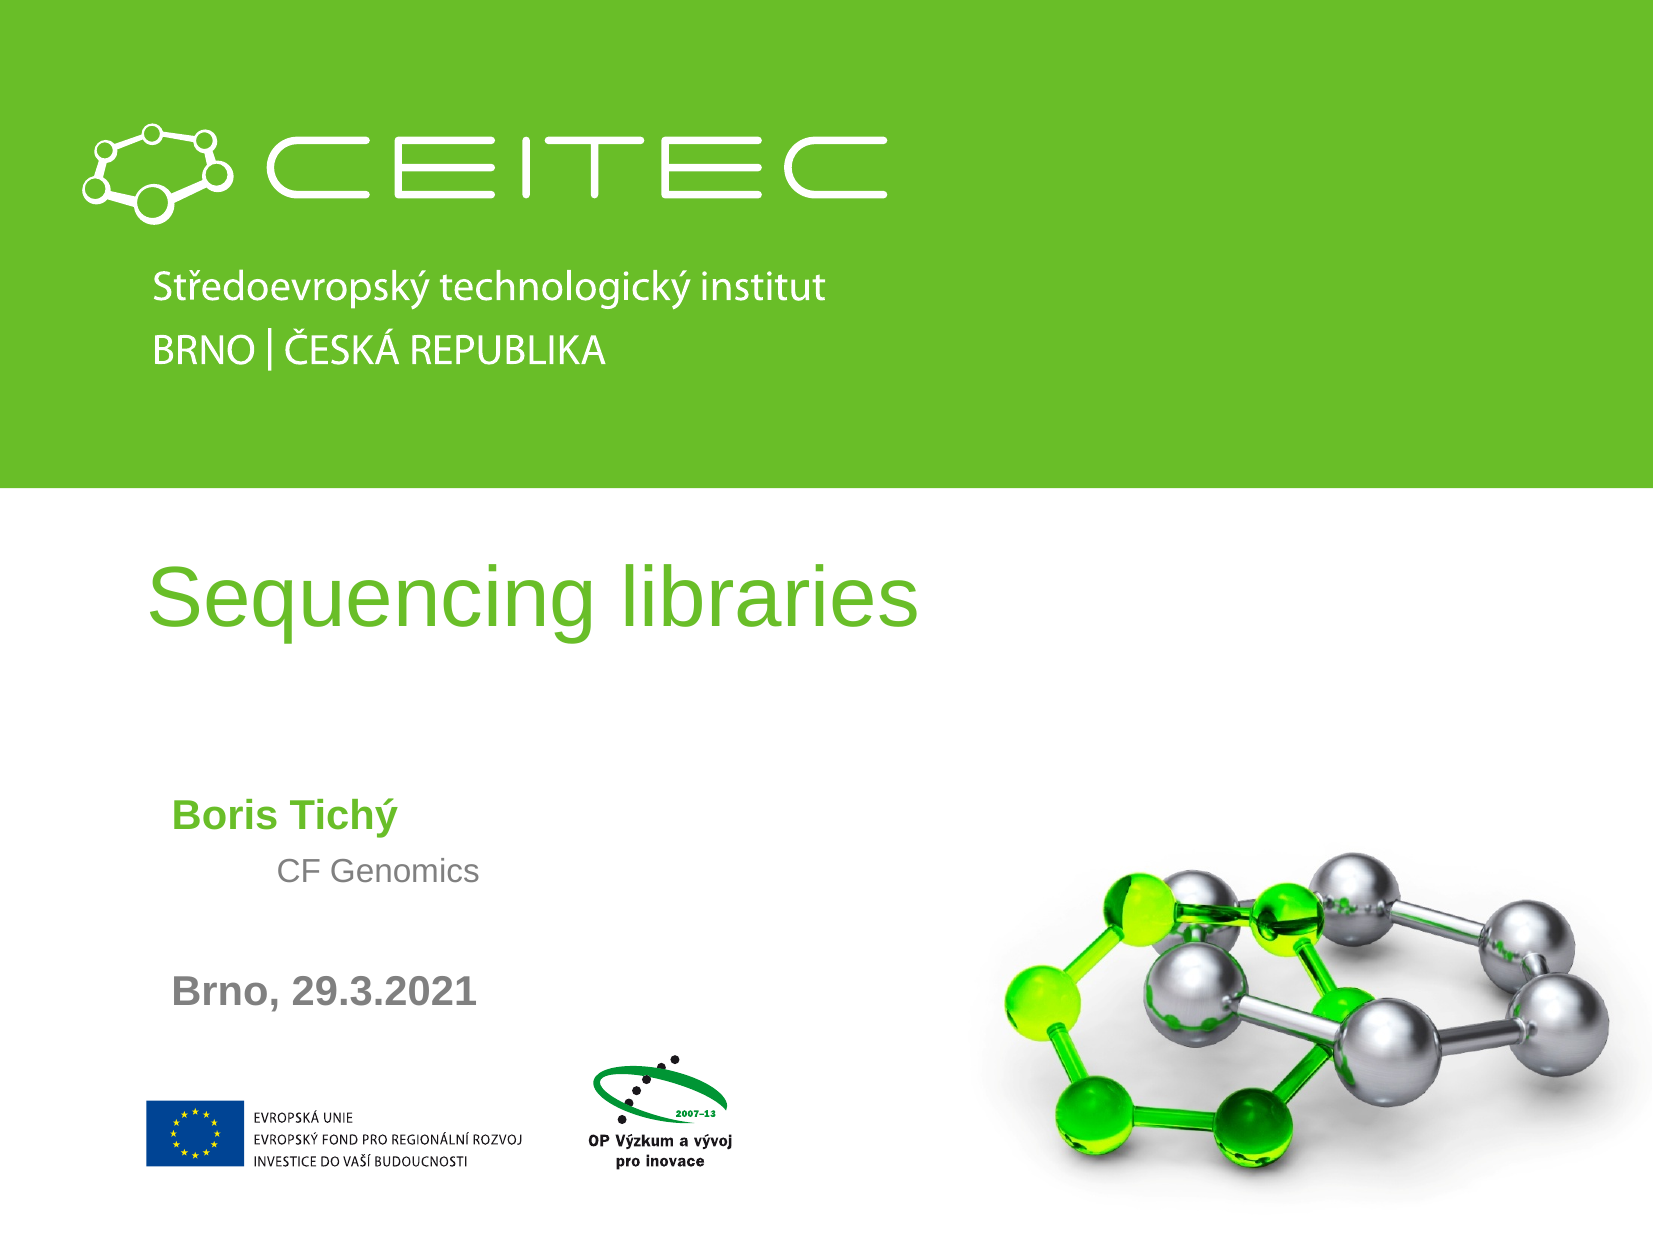

# Sequencing libraries
Boris Tichý
CF Genomics
Brno, 29.3.2021